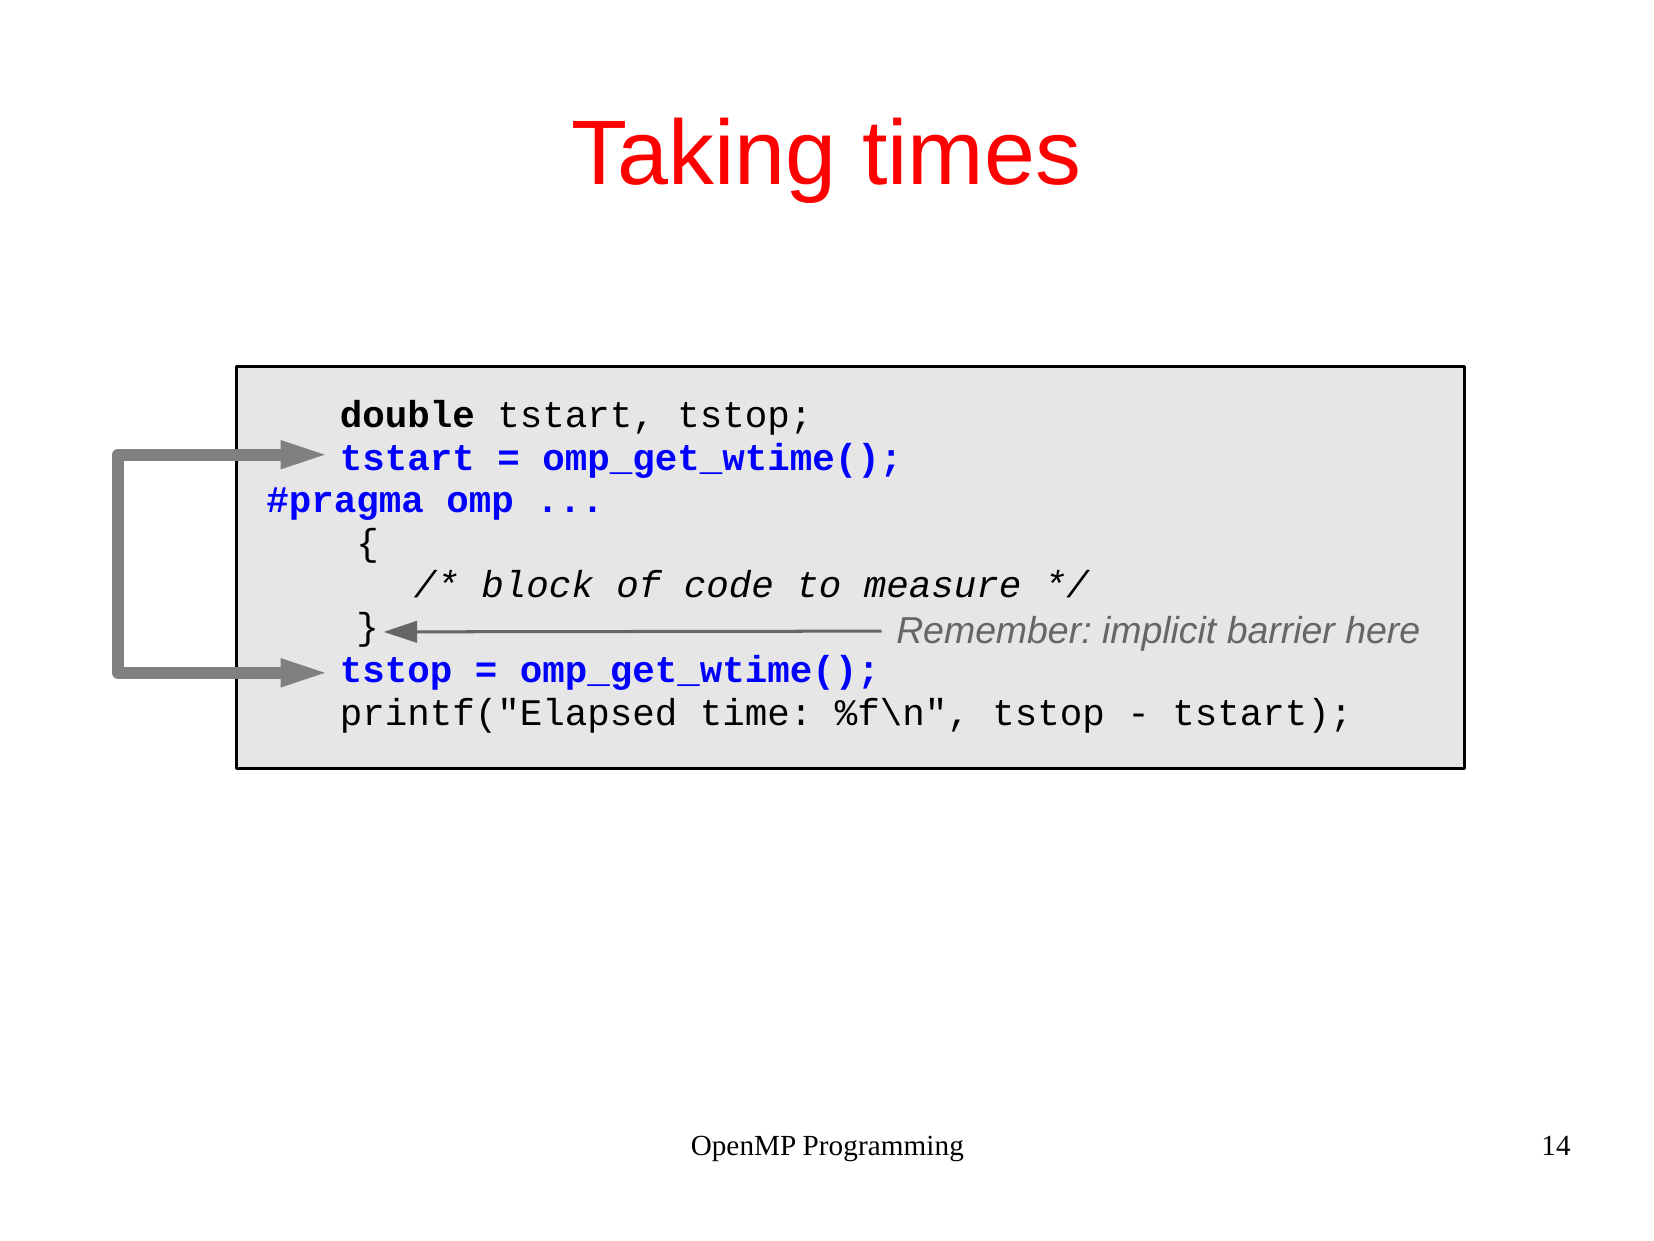

# Taking times
	double tstart, tstop;
	tstart = omp_get_wtime();
#pragma omp ...
 {
		/* block of code to measure */
 }
	tstop = omp_get_wtime();
	printf("Elapsed time: %f\n", tstop - tstart);
Remember: implicit barrier here
OpenMP Programming
14